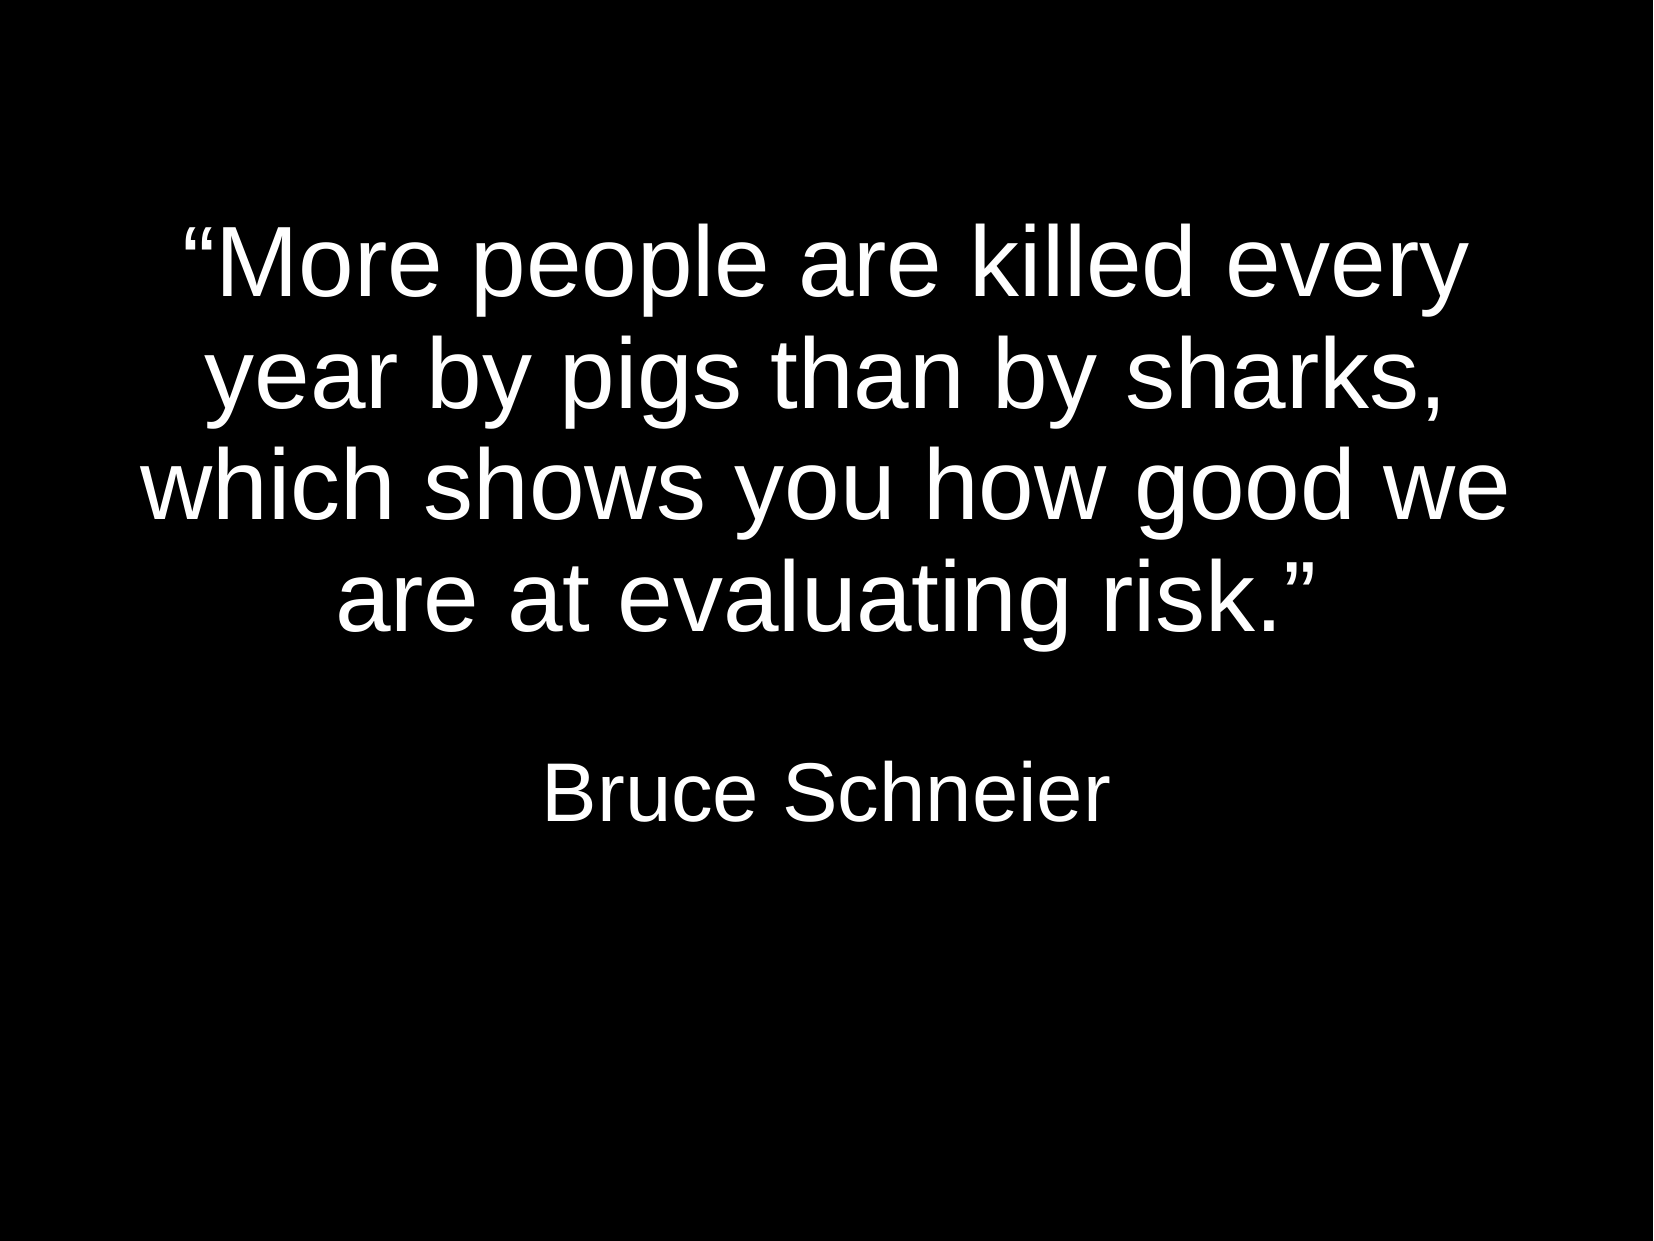

# “More people are killed every year by pigs than by sharks, which shows you how good we are at evaluating risk.”
Bruce Schneier